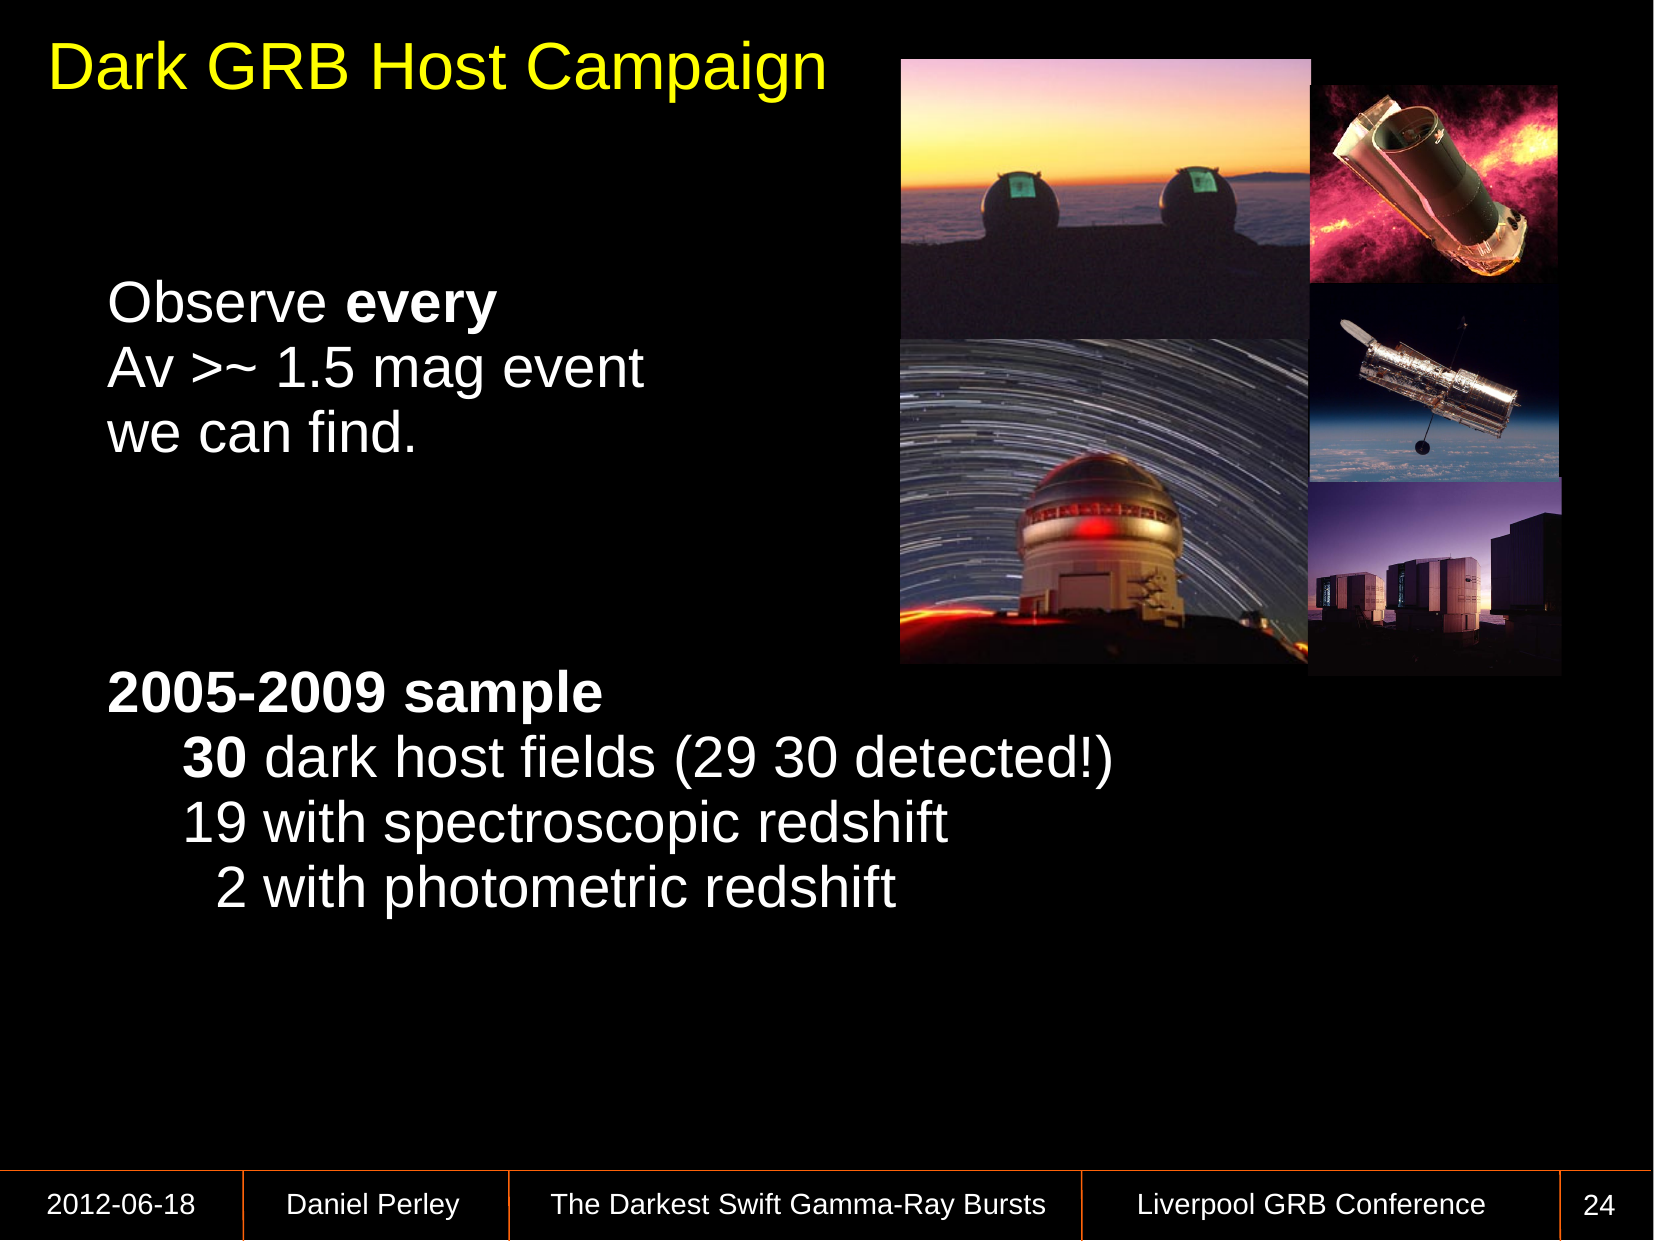

# Dark GRB Host Campaign
Observe every
Av >~ 1.5 mag event
we can find.
2005-2009 sample
	30 dark host fields (29 30 detected!)
	19 with spectroscopic redshift
	 2 with photometric redshift
24